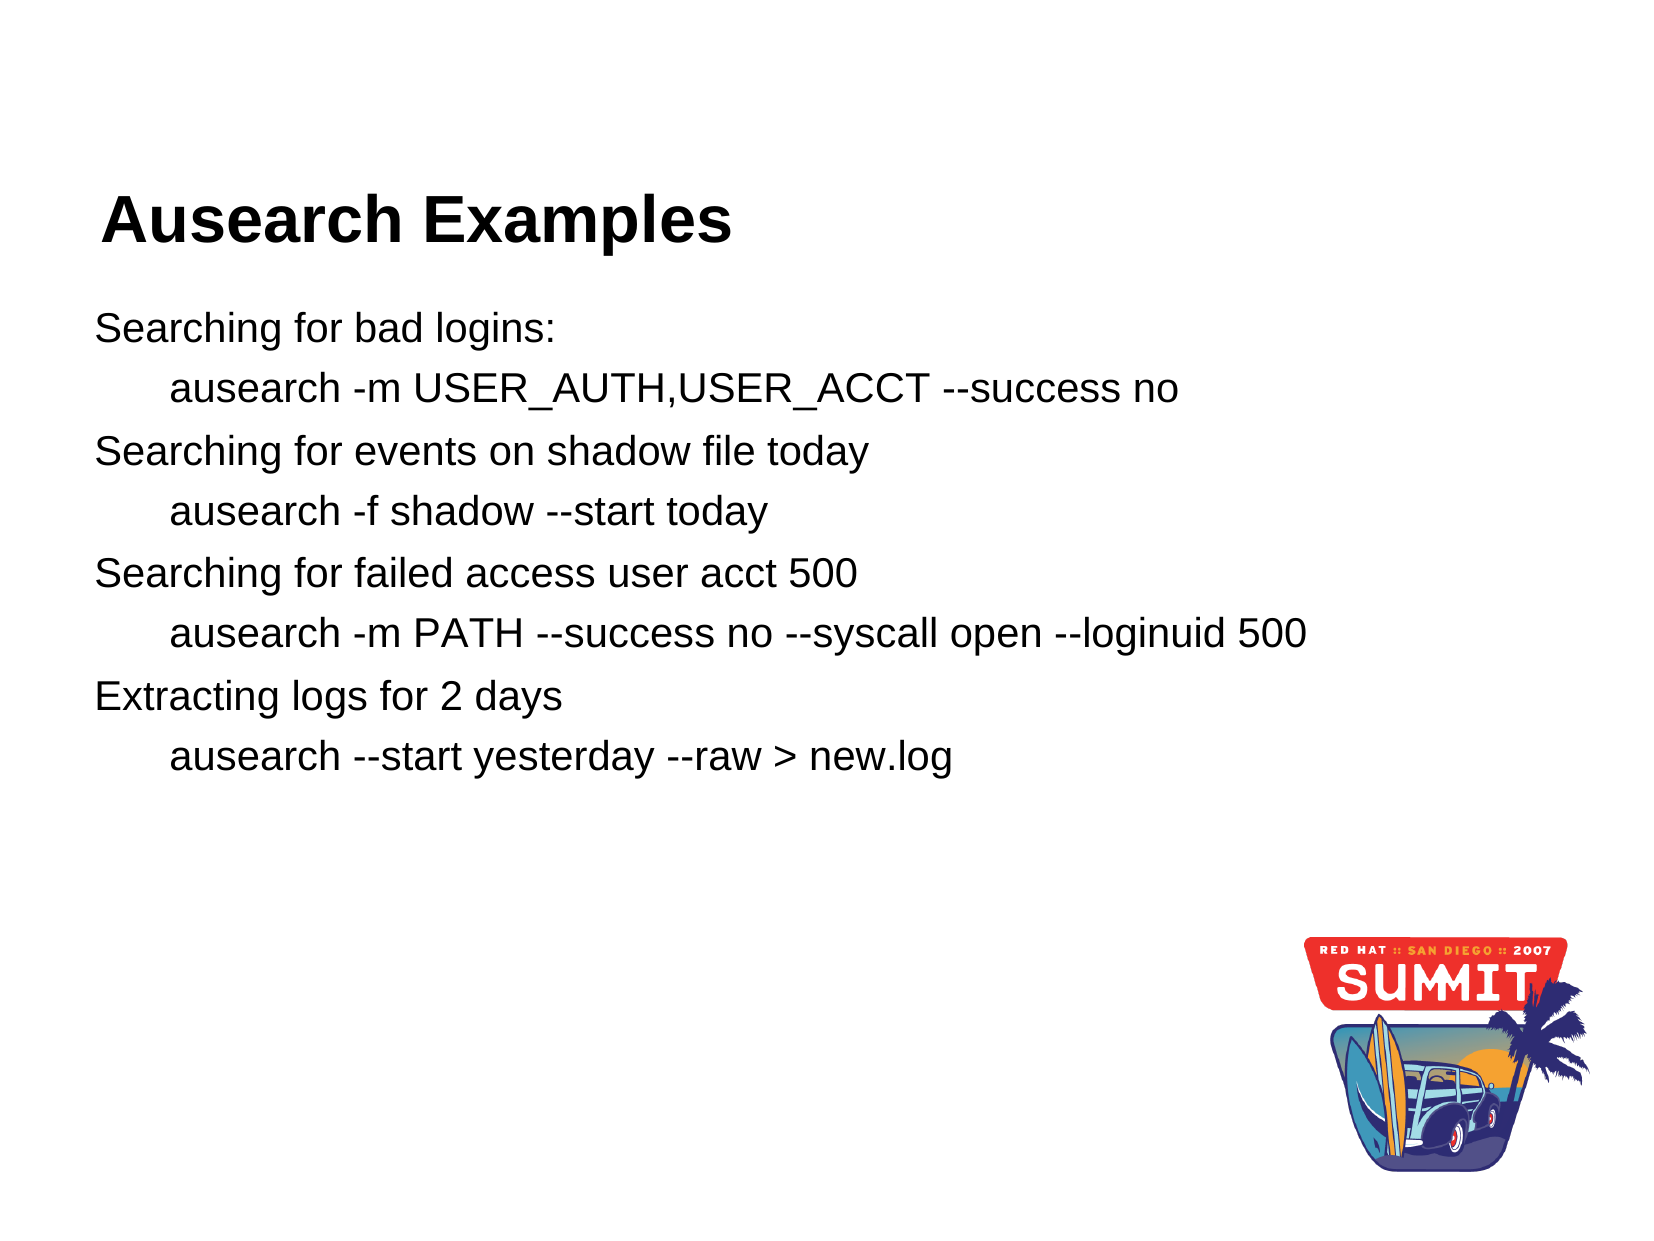

# Ausearch Examples
Searching for bad logins:
ausearch -m USER_AUTH,USER_ACCT --success no
Searching for events on shadow file today
ausearch -f shadow --start today
Searching for failed access user acct 500
ausearch -m PATH --success no --syscall open --loginuid 500
Extracting logs for 2 days
ausearch --start yesterday --raw > new.log